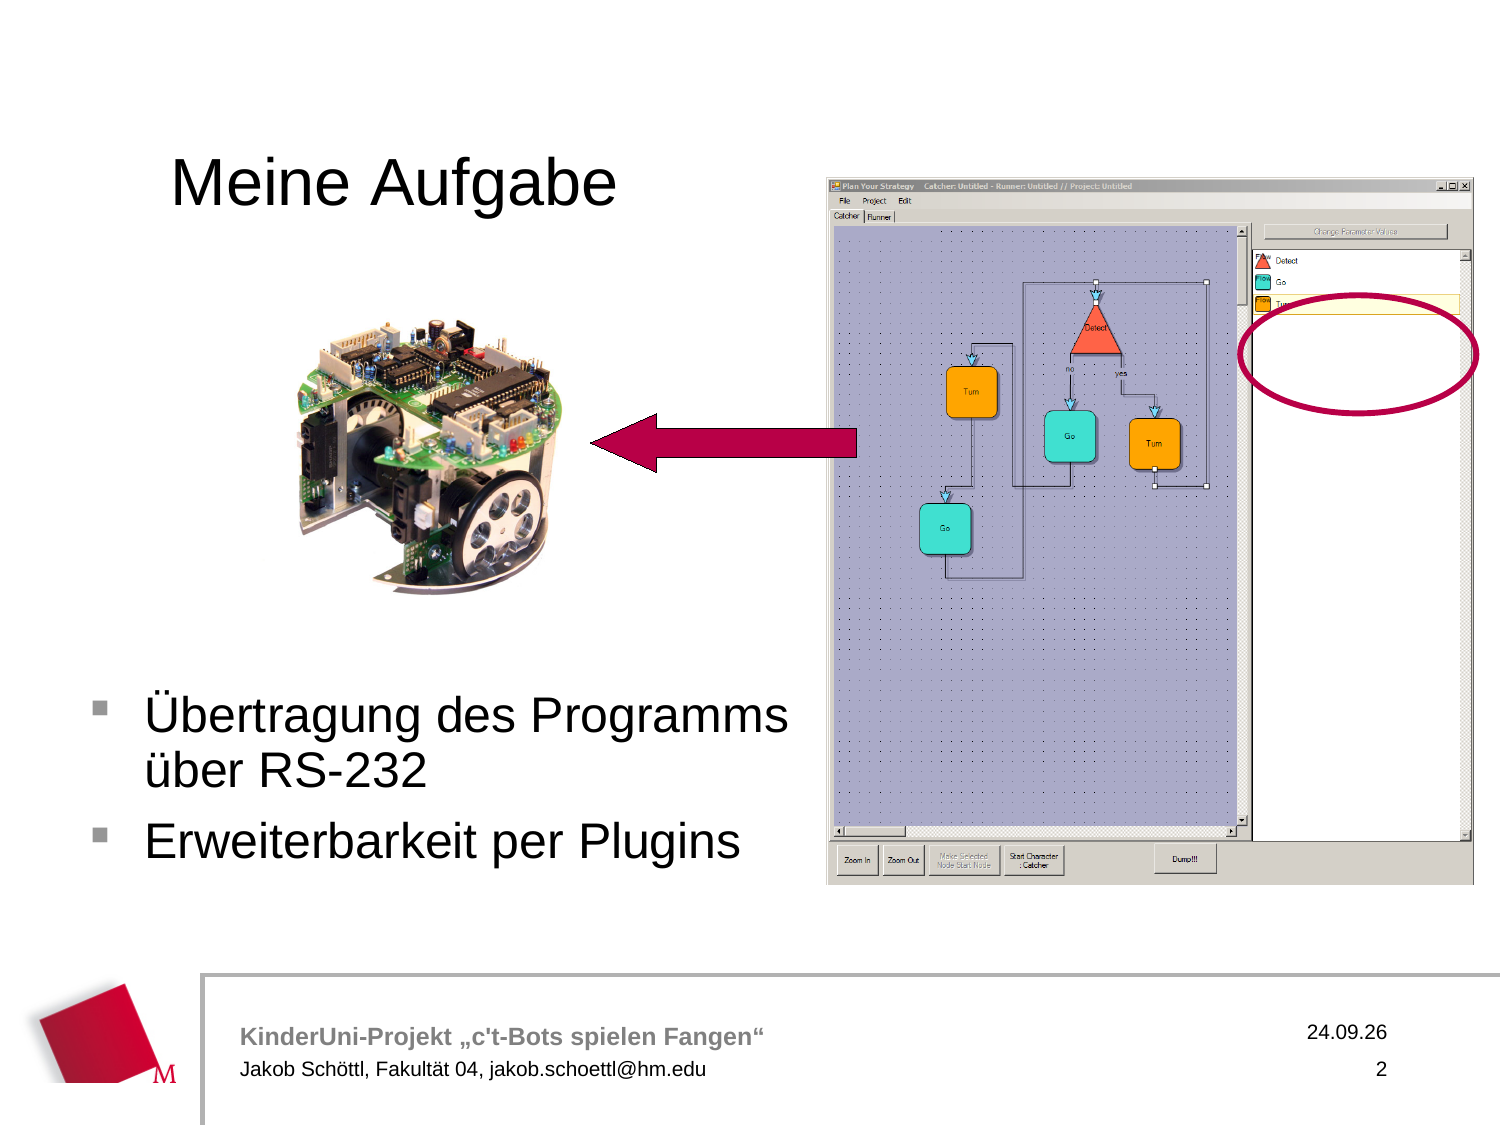

# Meine Aufgabe
Übertragung des Programms über RS-232
Erweiterbarkeit per Plugins
2
Prof. Dr. Mustername, Fakultät 33, xyz@hm.edu